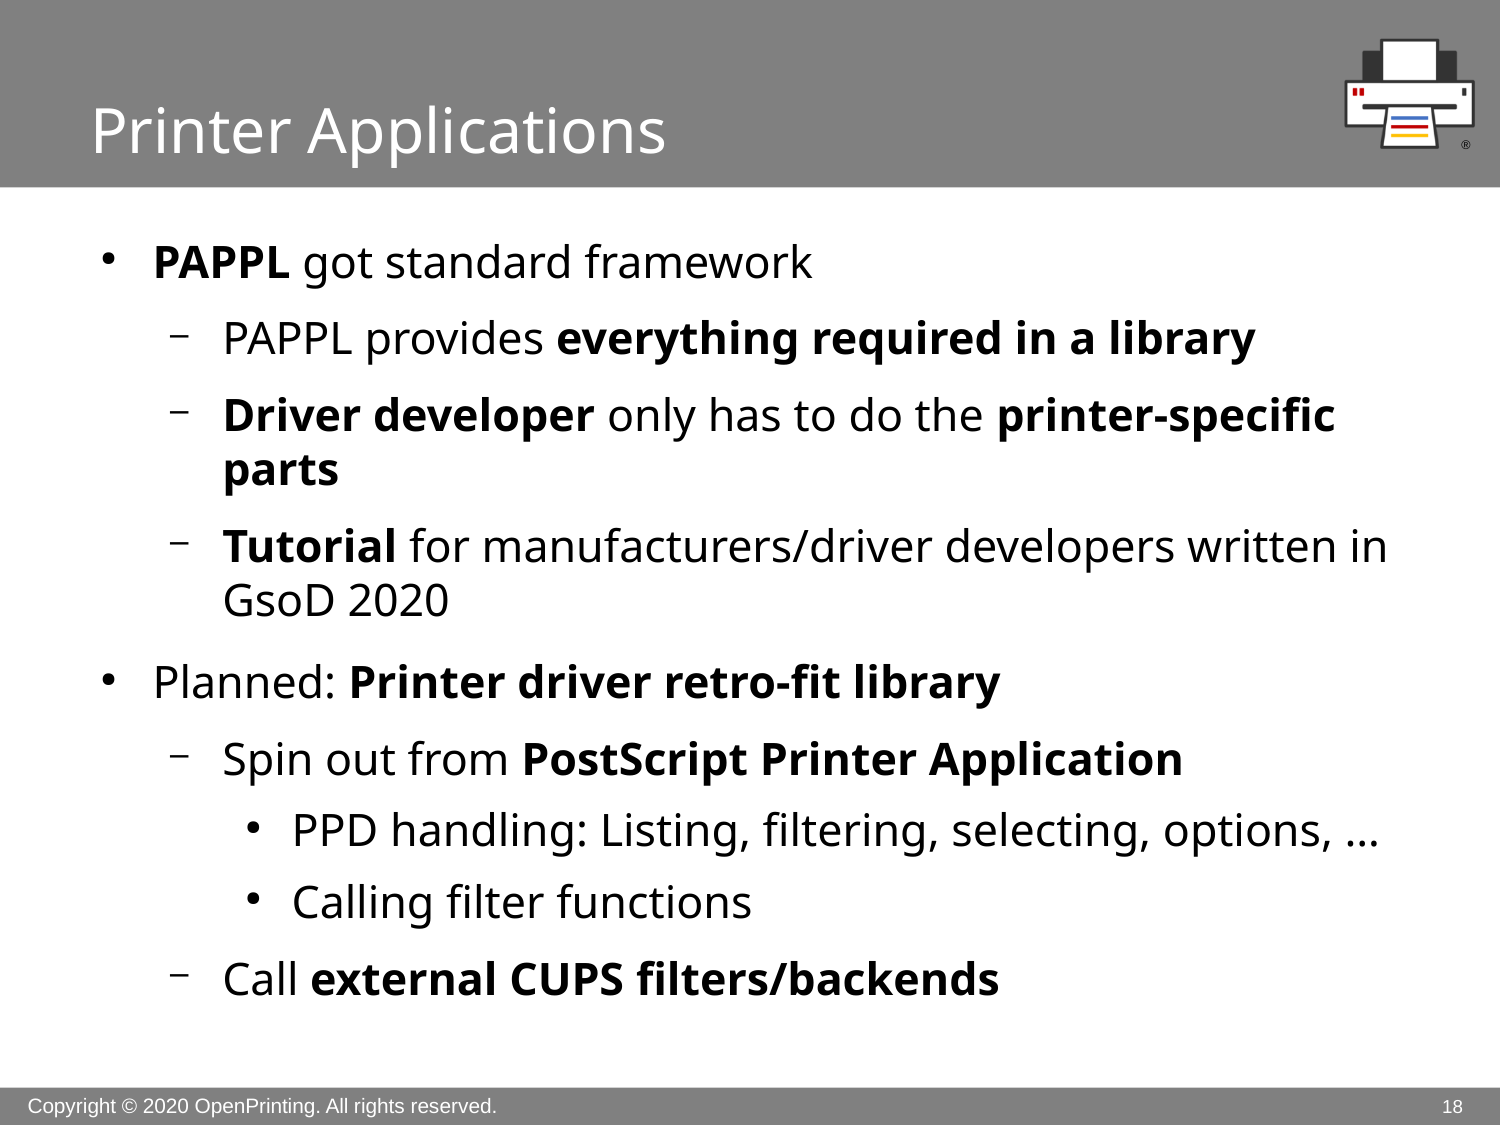

Printer Applications
# PAPPL got standard framework
PAPPL provides everything required in a library
Driver developer only has to do the printer-specific parts
Tutorial for manufacturers/driver developers written in GsoD 2020
Planned: Printer driver retro-fit library
Spin out from PostScript Printer Application
PPD handling: Listing, filtering, selecting, options, …
Calling filter functions
Call external CUPS filters/backends